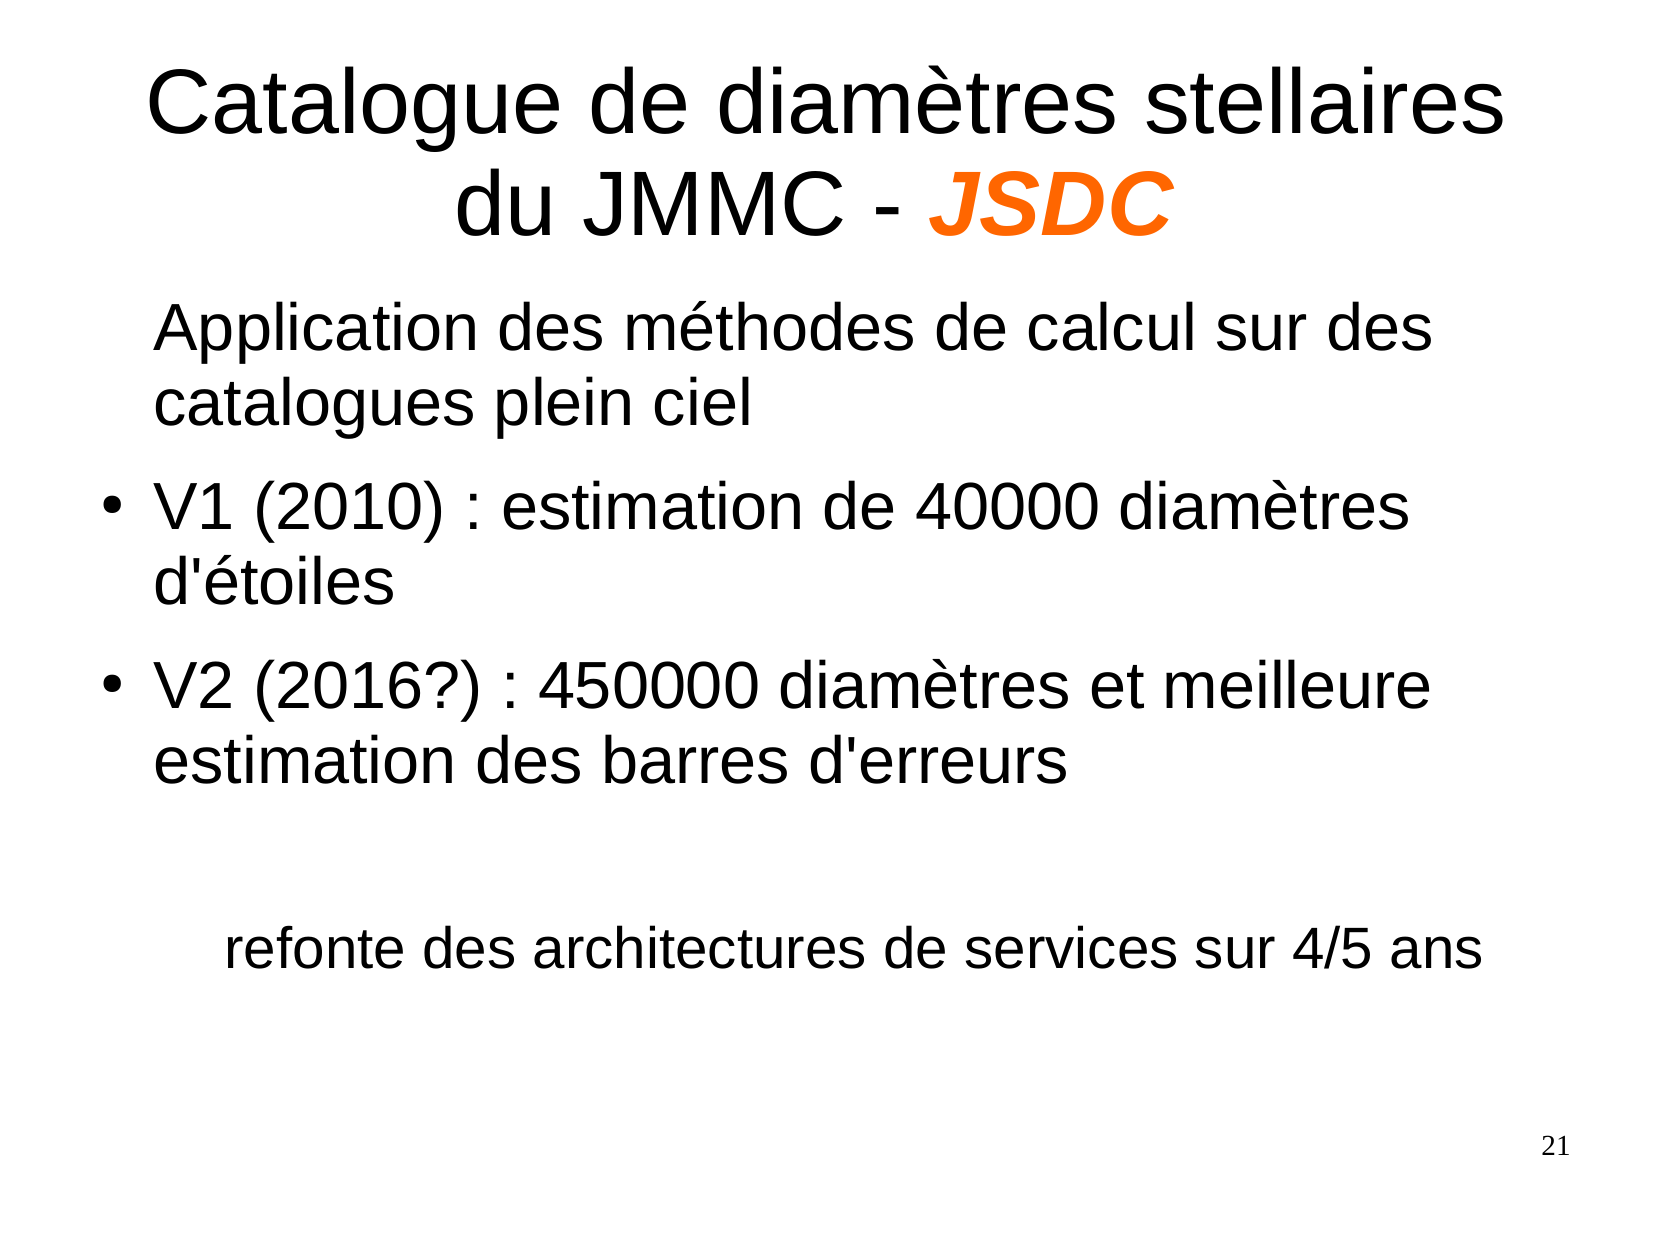

# Catalogue de diamètres stellaires du JMMC - JSDC
Application des méthodes de calcul sur des catalogues plein ciel
V1 (2010) : estimation de 40000 diamètres d'étoiles
V2 (2016?) : 450000 diamètres et meilleure estimation des barres d'erreurs
refonte des architectures de services sur 4/5 ans
21